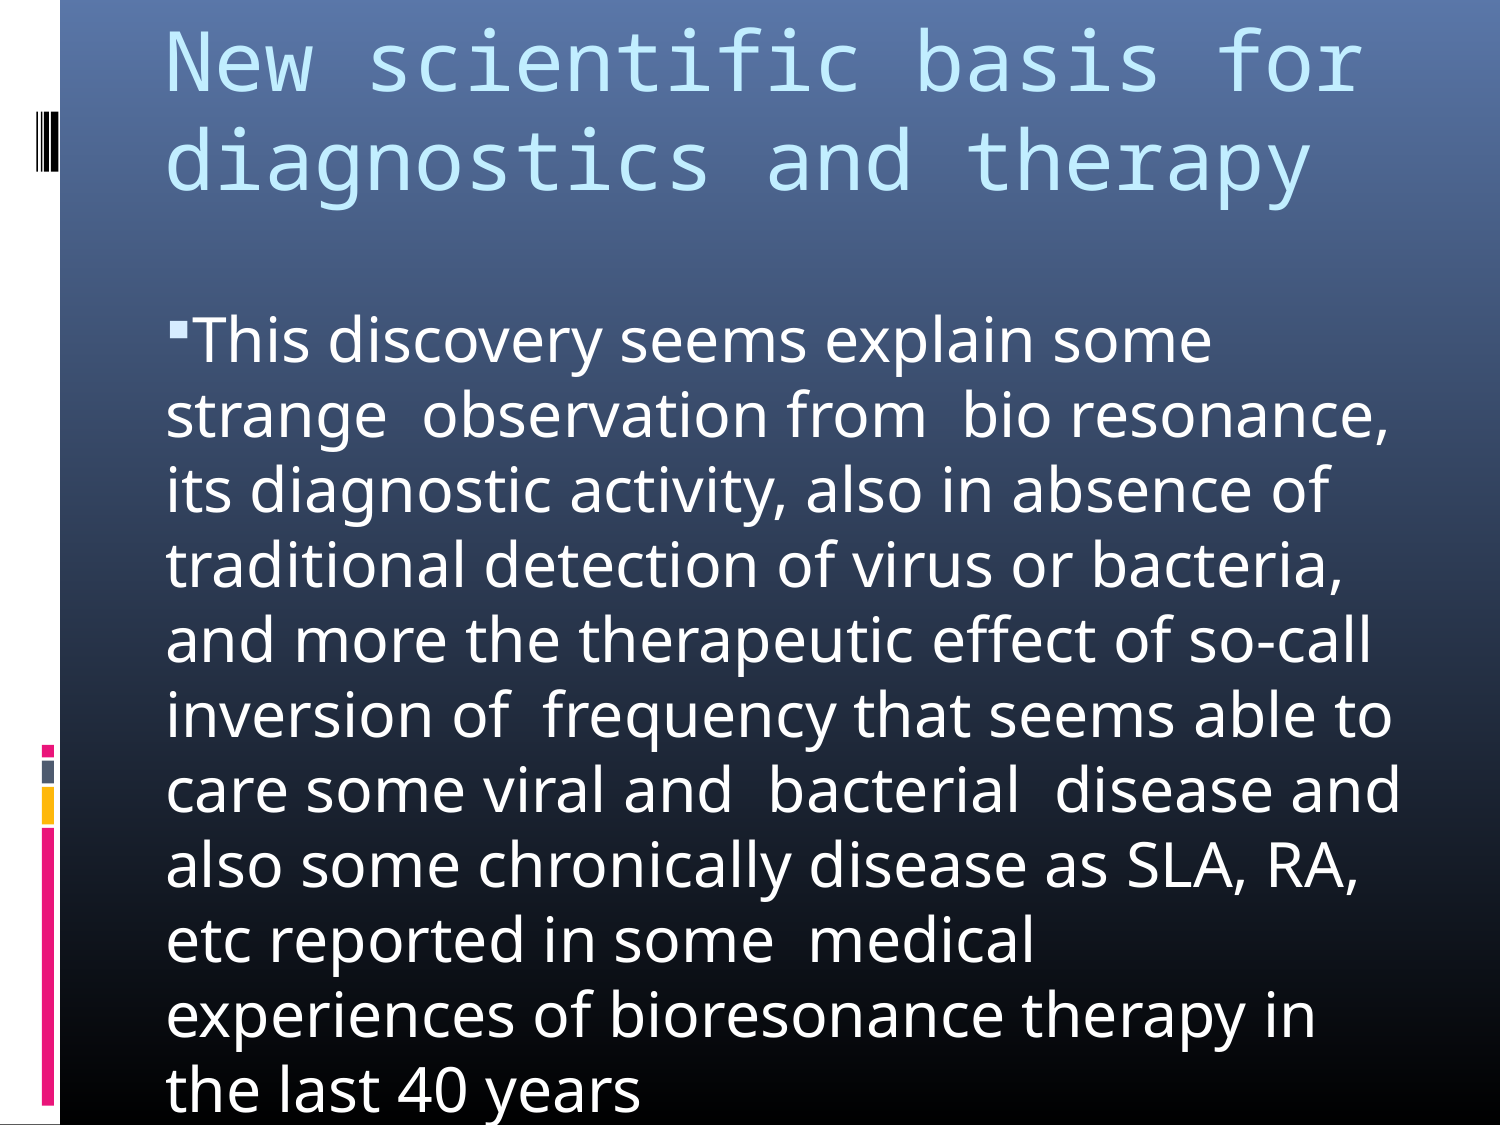

New scientific basis for diagnostics and therapy
This discovery seems explain some strange observation from bio resonance, its diagnostic activity, also in absence of traditional detection of virus or bacteria, and more the therapeutic effect of so-call inversion of frequency that seems able to care some viral and bacterial disease and also some chronically disease as SLA, RA, etc reported in some medical experiences of bioresonance therapy in the last 40 years